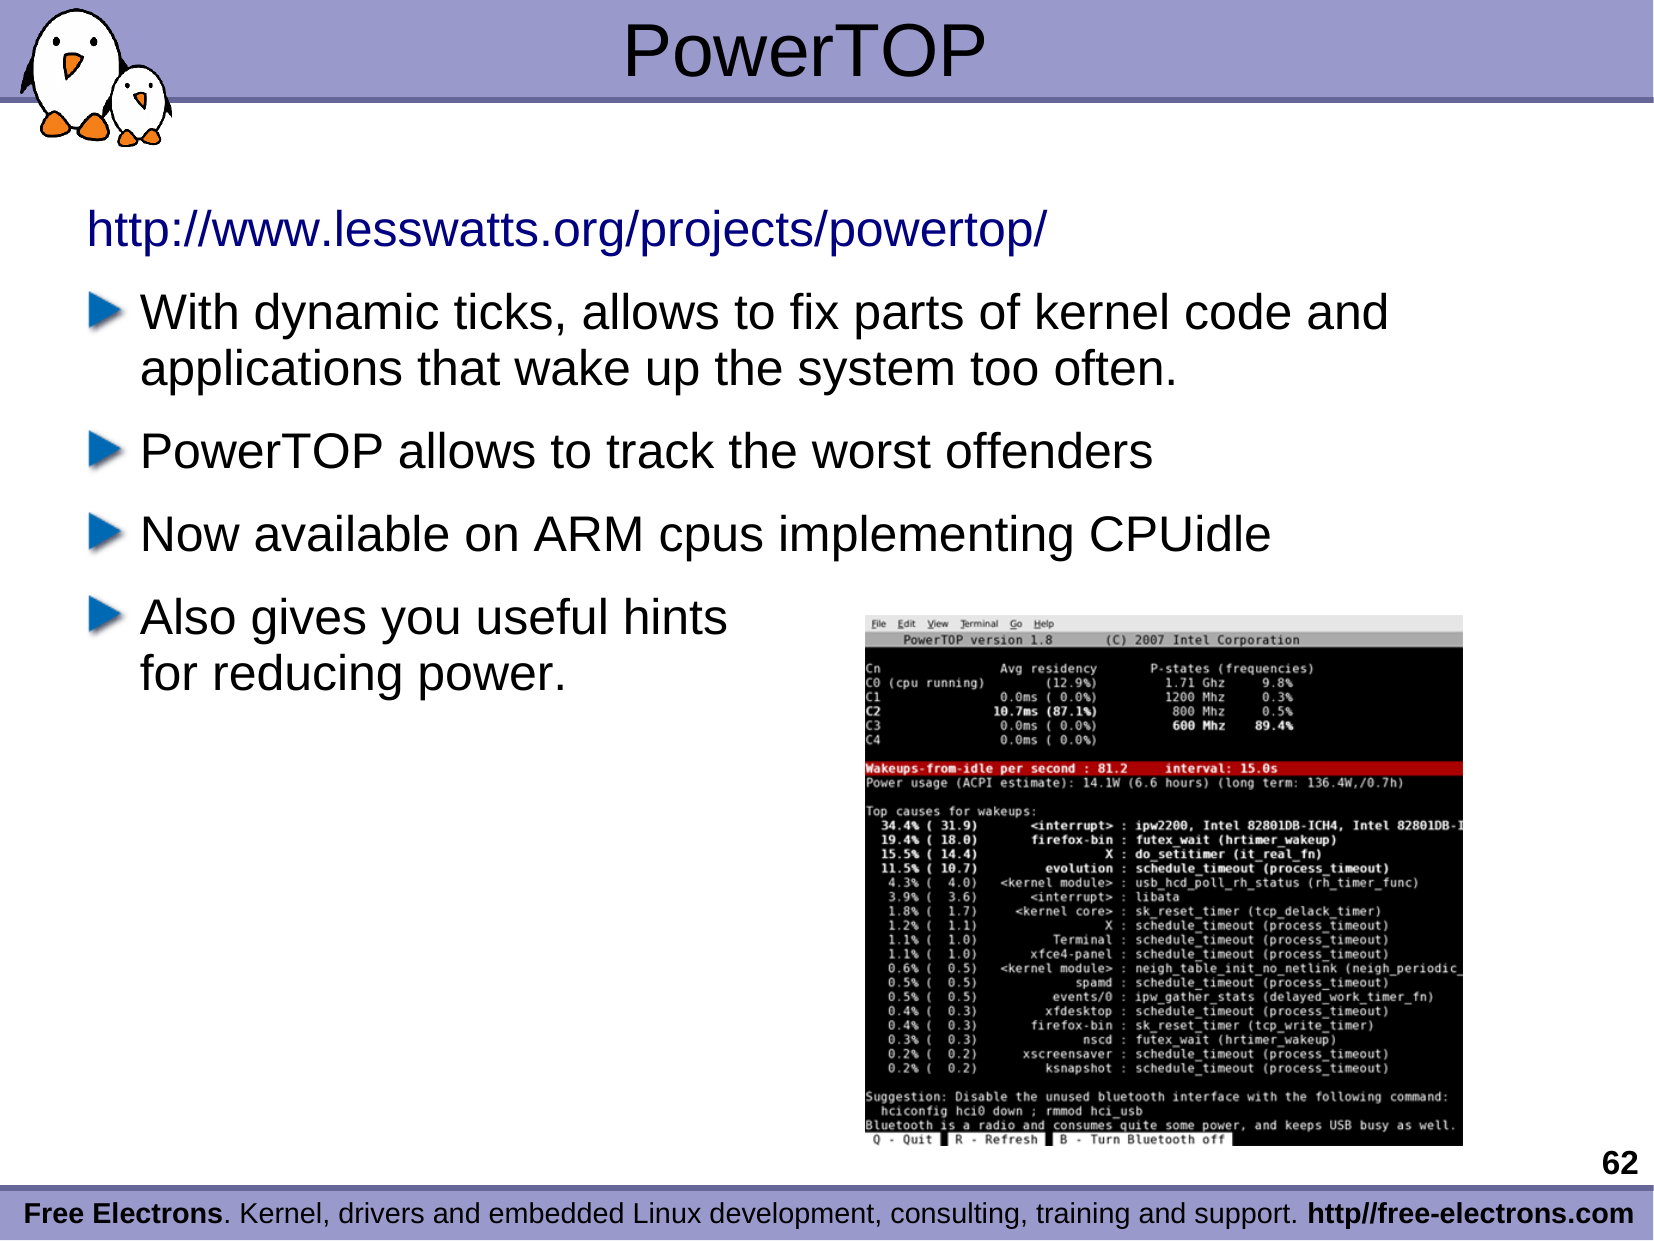

# PowerTOP
http://www.lesswatts.org/projects/powertop/
With dynamic ticks, allows to fix parts of kernel code and applications that wake up the system too often.
PowerTOP allows to track the worst offenders
Now available on ARM cpus implementing CPUidle
Also gives you useful hints
for reducing power.